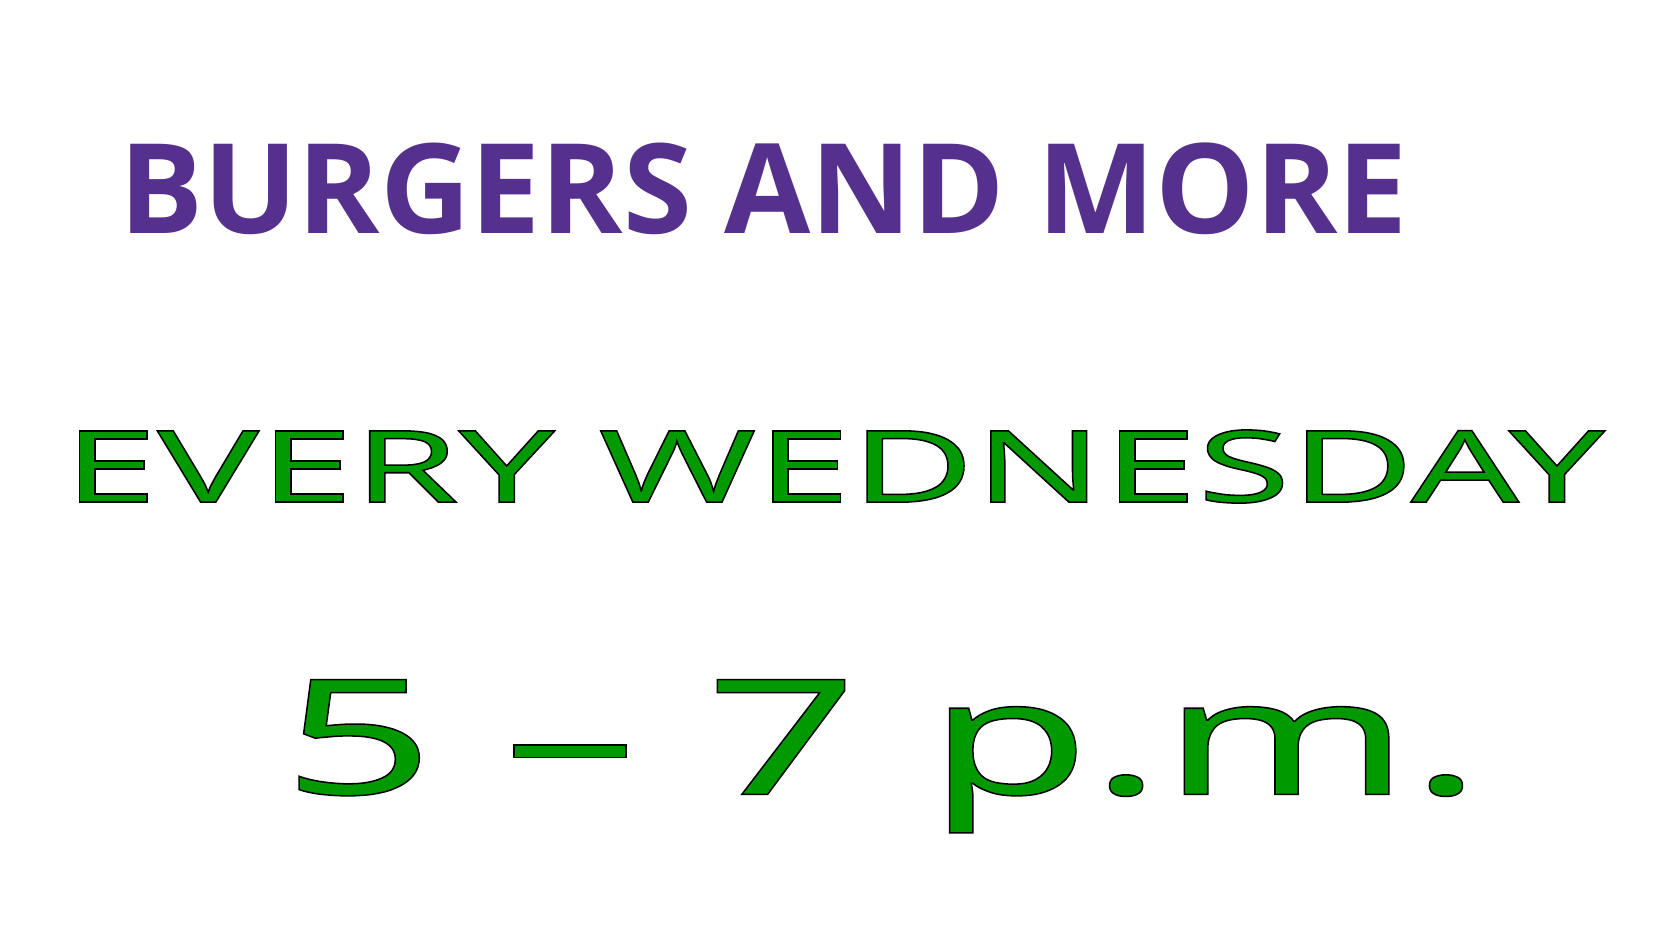

BURGERS AND MORE
EVERY WEDNESDAY
5 – 7 p.m.